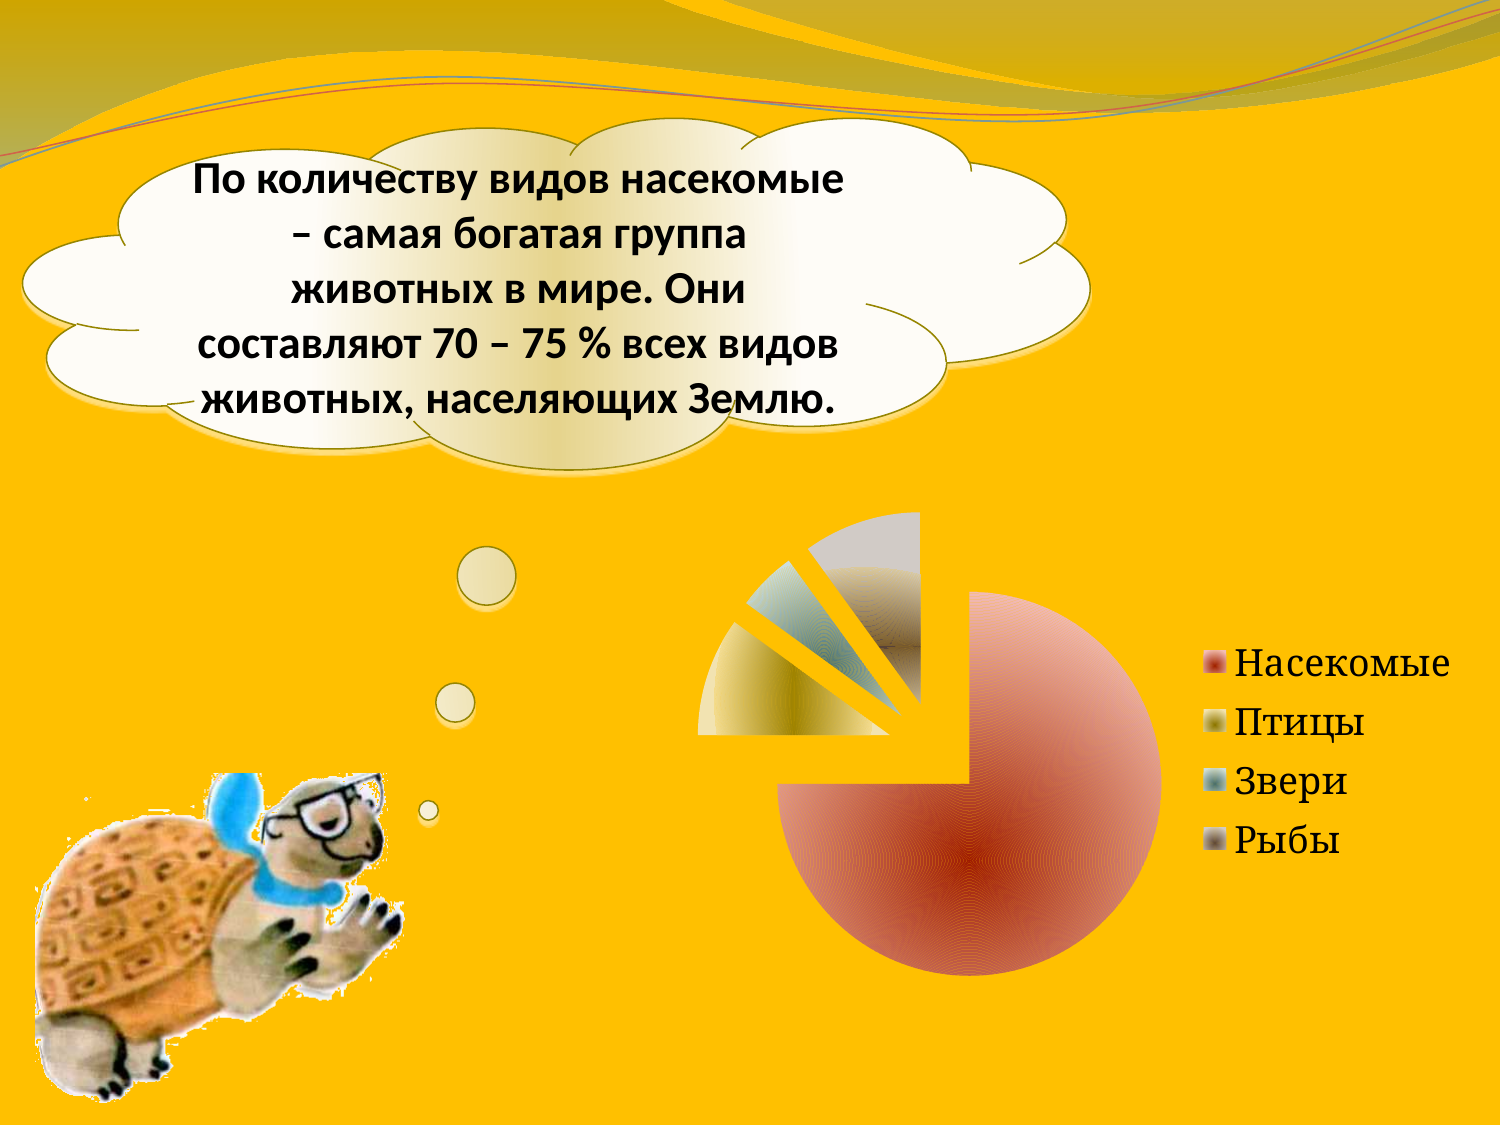

По количеству видов насекомые – самая богатая группа животных в мире. Они составляют 70 – 75 % всех видов животных, населяющих Землю.
### Chart
| Category | Продажи |
|---|---|
| Насекомые | 75.0 |
| Птицы | 10.0 |
| Звери | 5.0 |
| Рыбы | 10.0 |